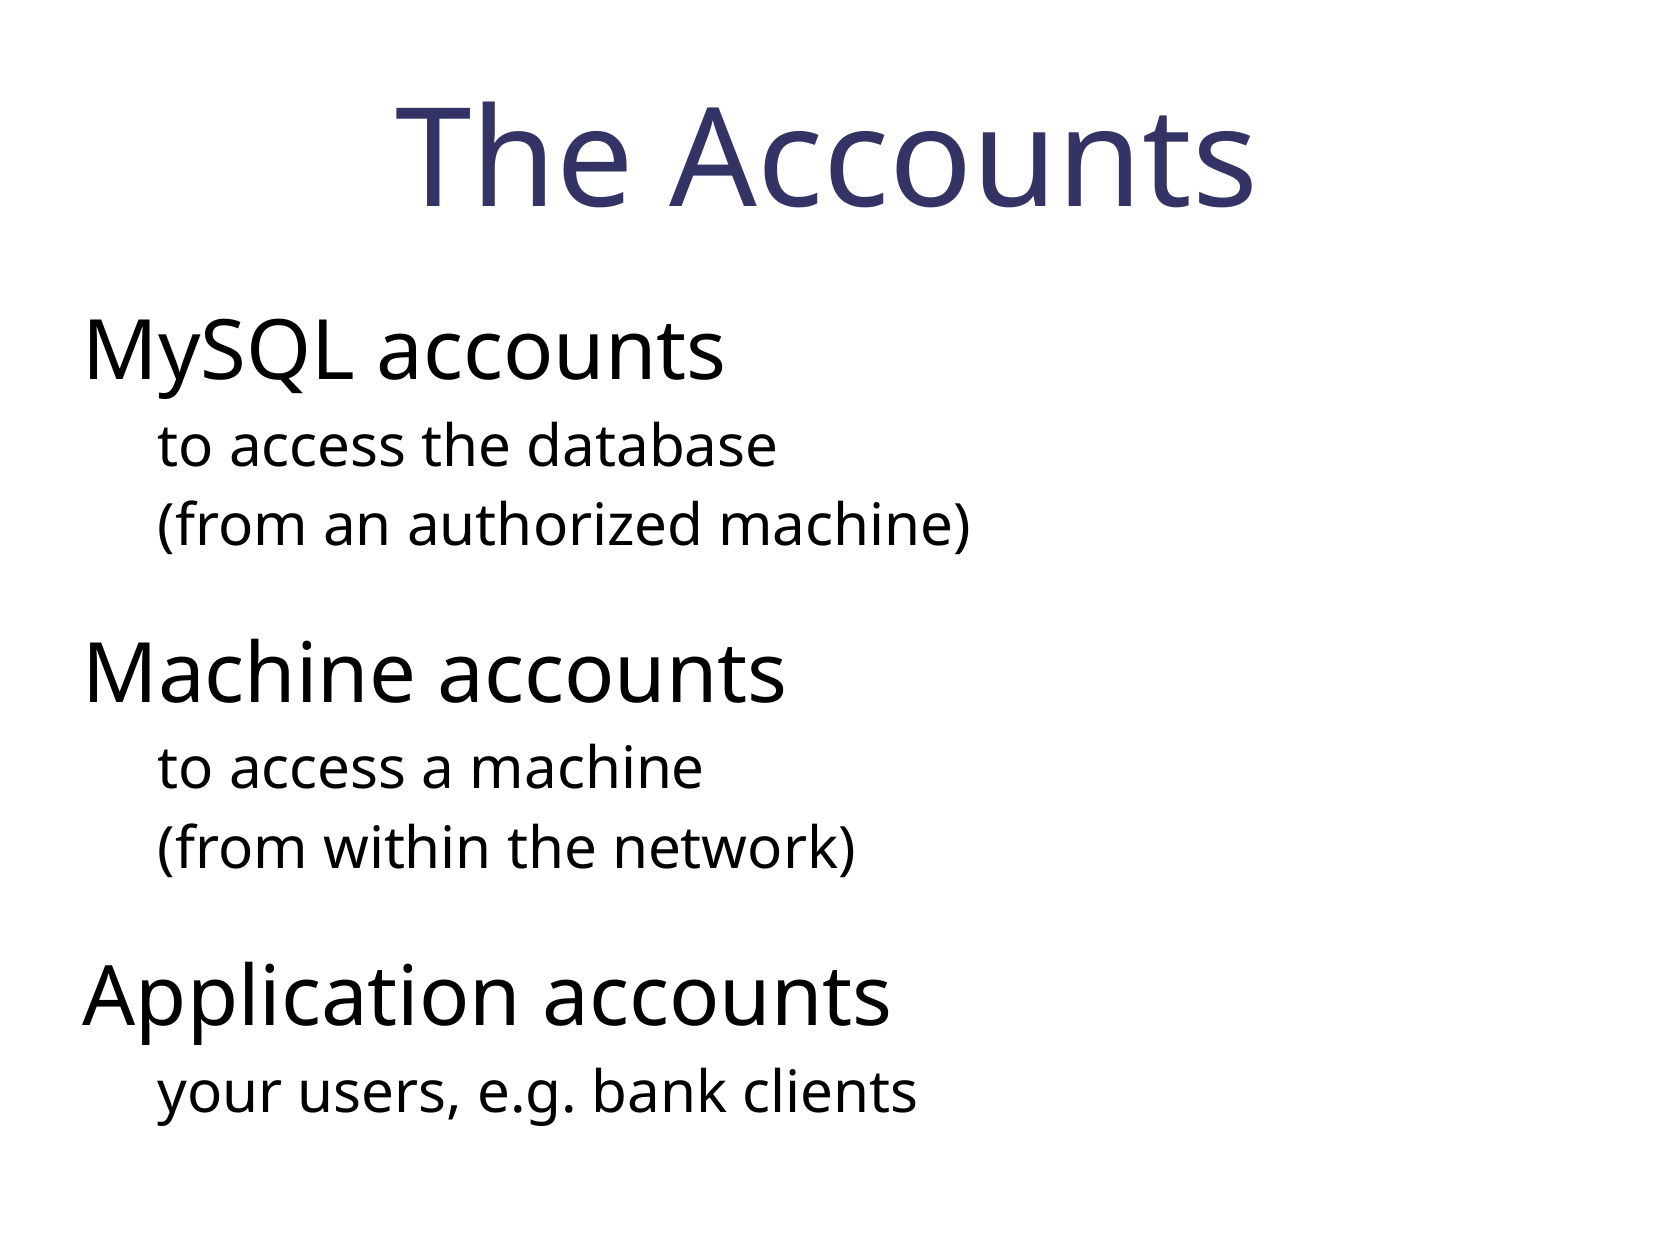

# The Accounts
MySQL accounts
 	to access the database
	(from an authorized machine)
Machine accounts
 	to access a machine
	(from within the network)
Application accounts
 	your users, e.g. bank clients